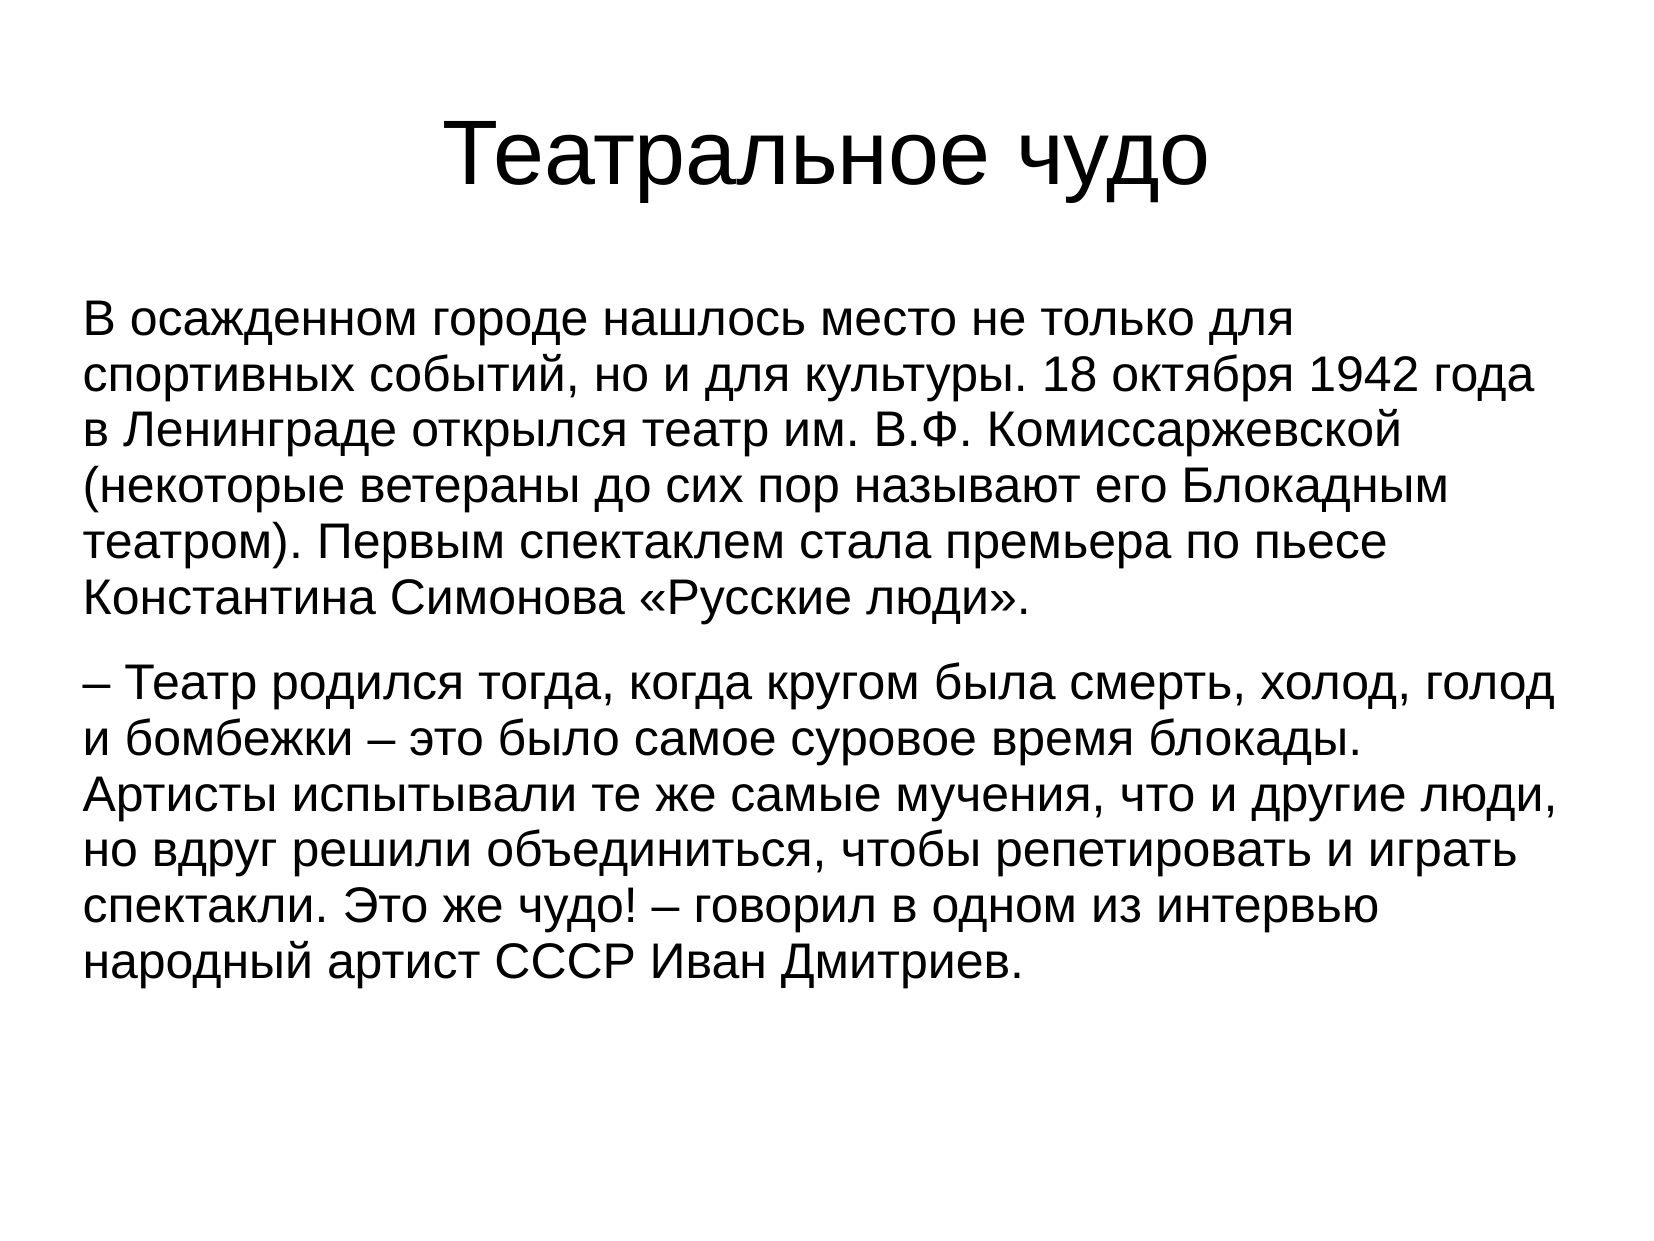

# Театральное чудо
В осажденном городе нашлось место не только для спортивных событий, но и для культуры. 18 октября 1942 года в Ленинграде открылся театр им. В.Ф. Комиссаржевской (некоторые ветераны до сих пор называют его Блокадным театром). Первым спектаклем стала премьера по пьесе Константина Симонова «Русские люди».
– Театр родился тогда, когда кругом была смерть, холод, голод и бомбежки – это было самое суровое время блокады. Артисты испытывали те же самые мучения, что и другие люди, но вдруг решили объединиться, чтобы репетировать и играть спектакли. Это же чудо! – говорил в одном из интервью народный артист СССР Иван Дмитриев.